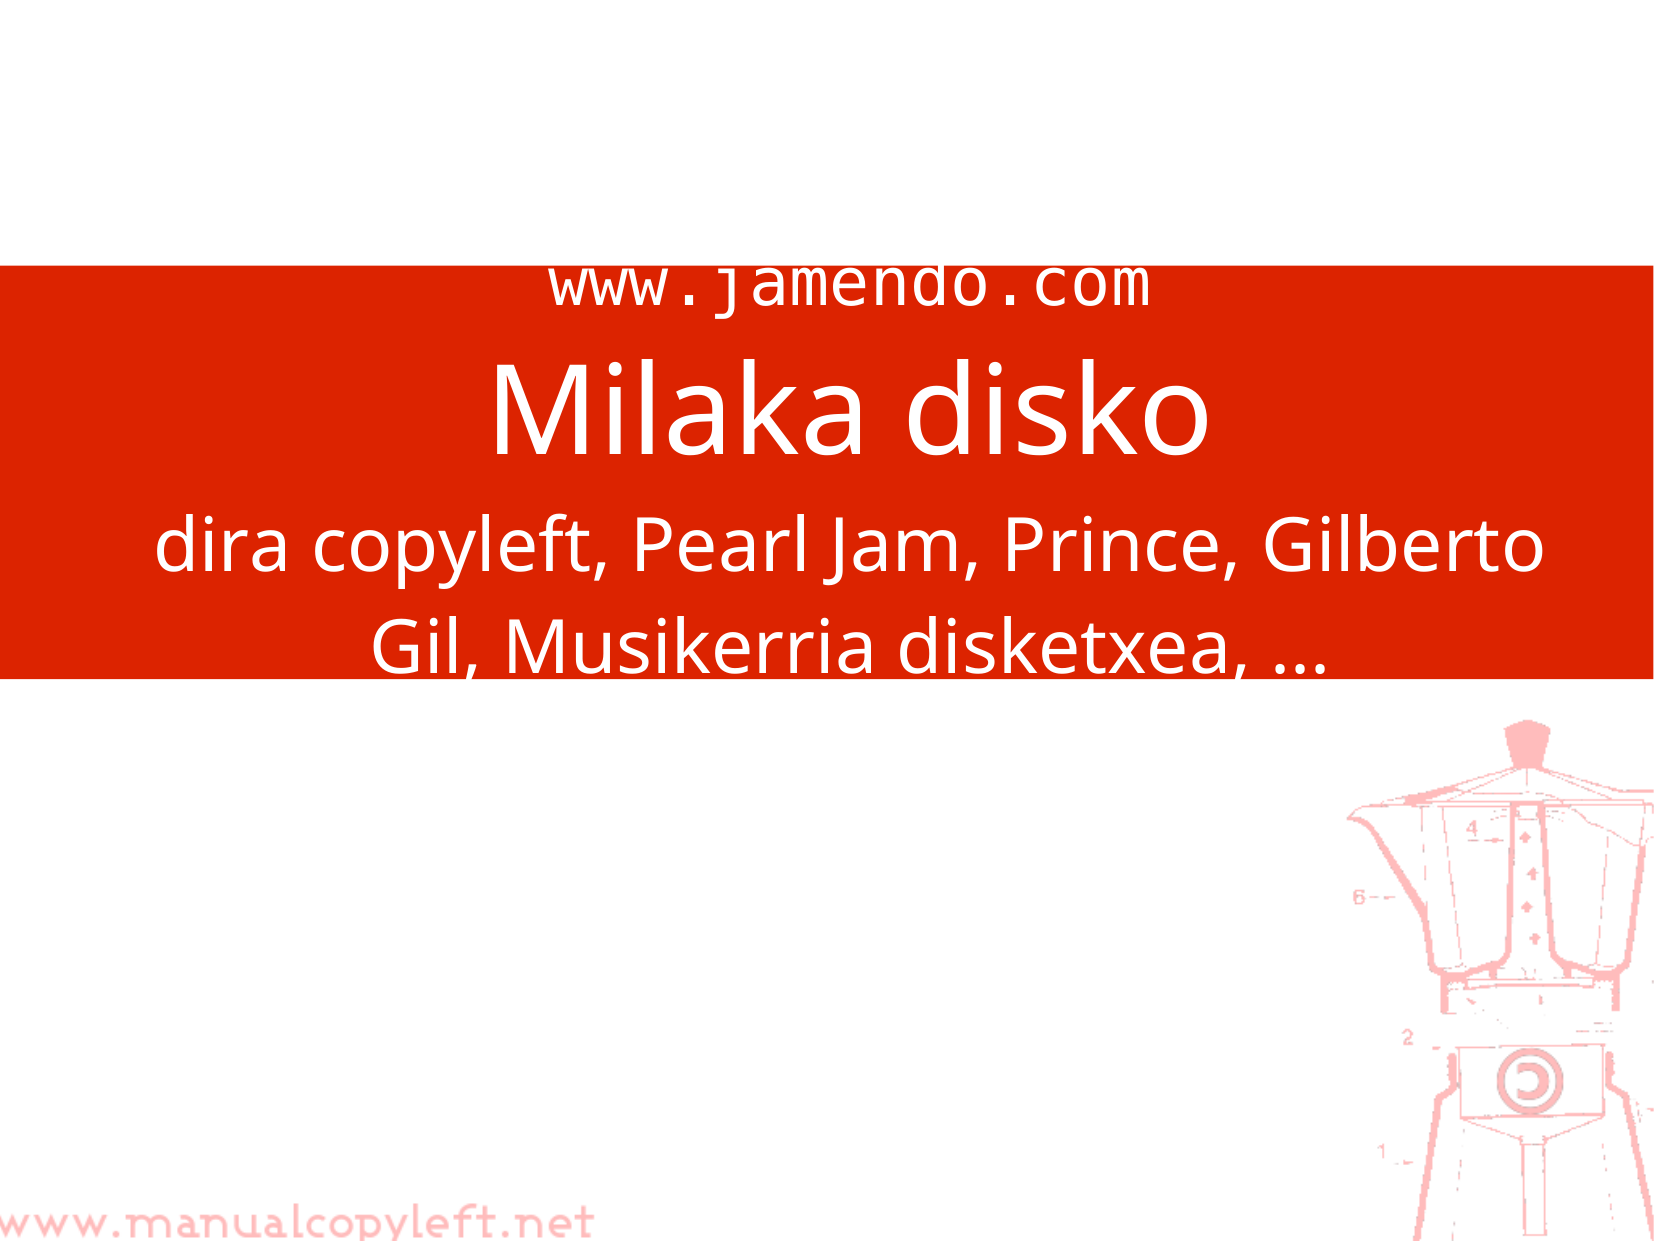

# www.jamendo.com Milaka disko dira copyleft, Pearl Jam, Prince, Gilberto Gil, Musikerria disketxea, ...